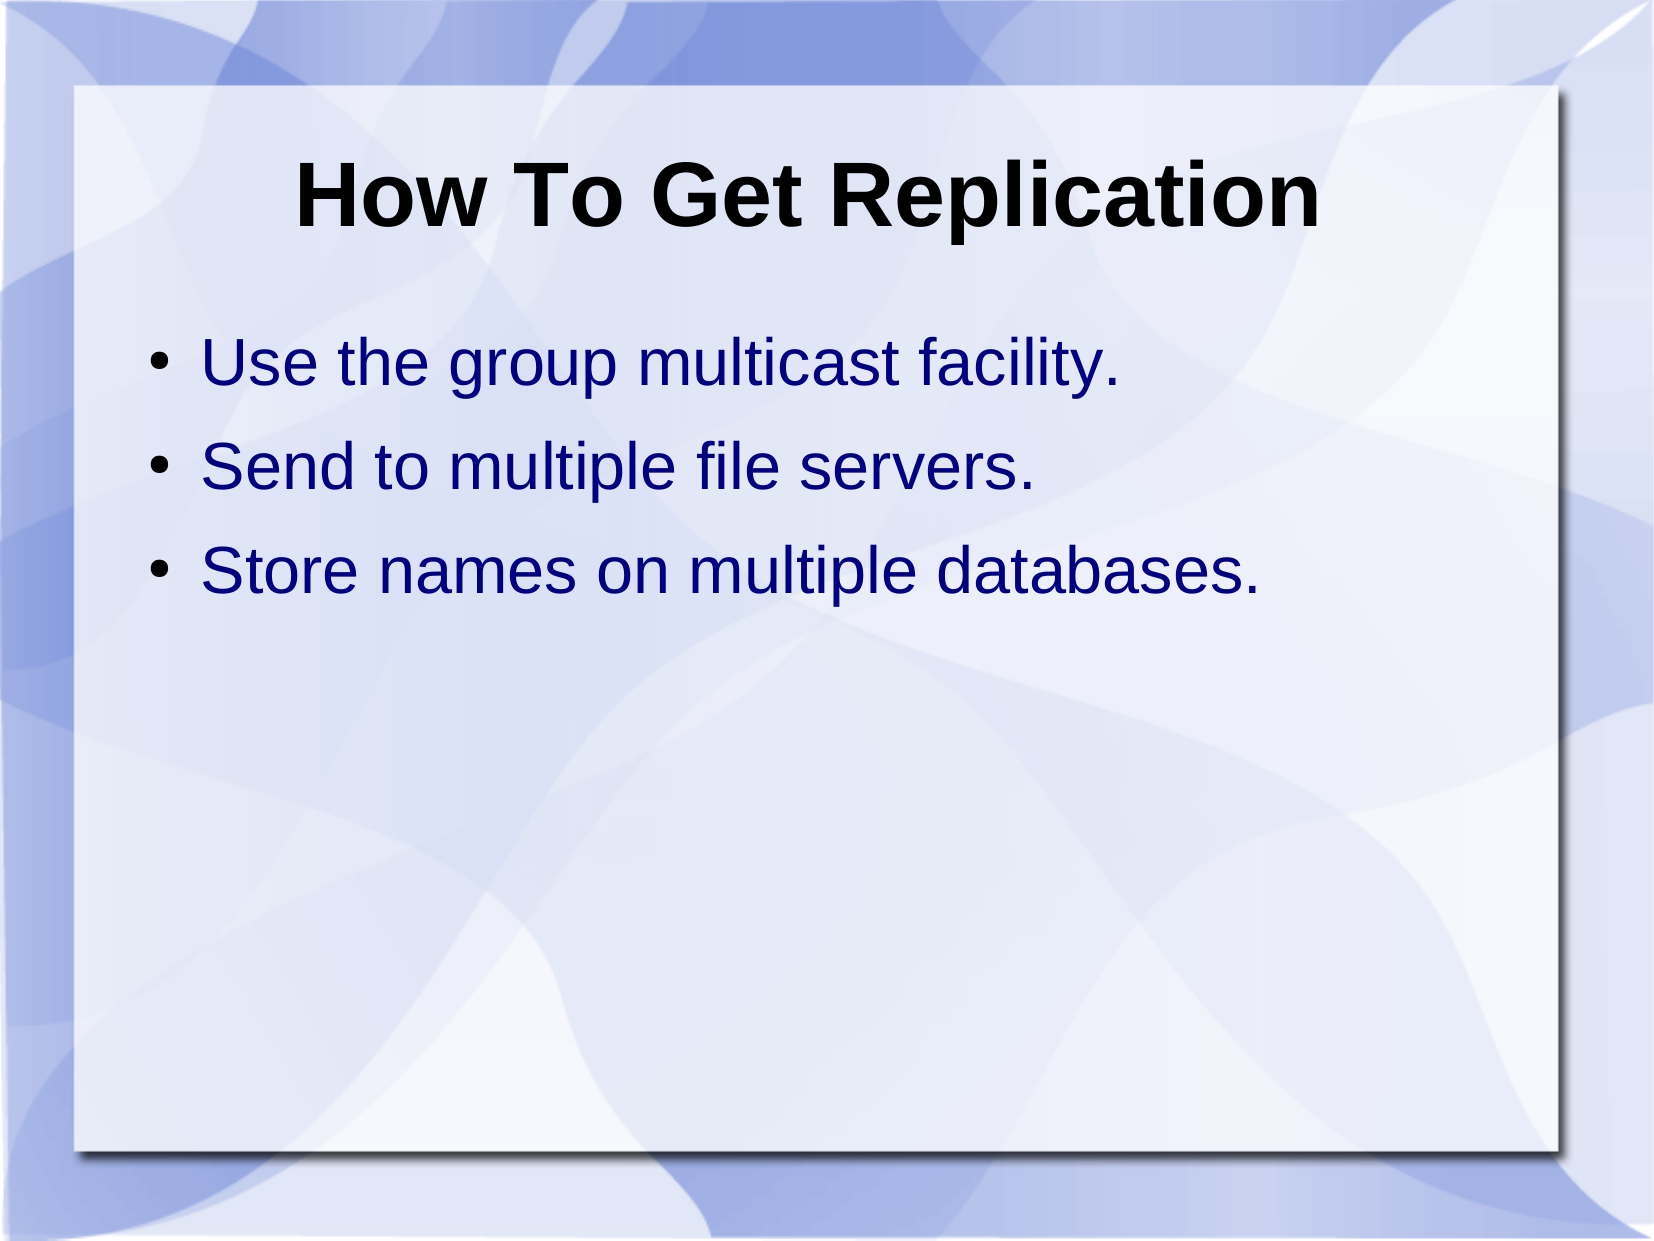

# How To Get Replication
Use the group multicast facility.
Send to multiple file servers.
Store names on multiple databases.